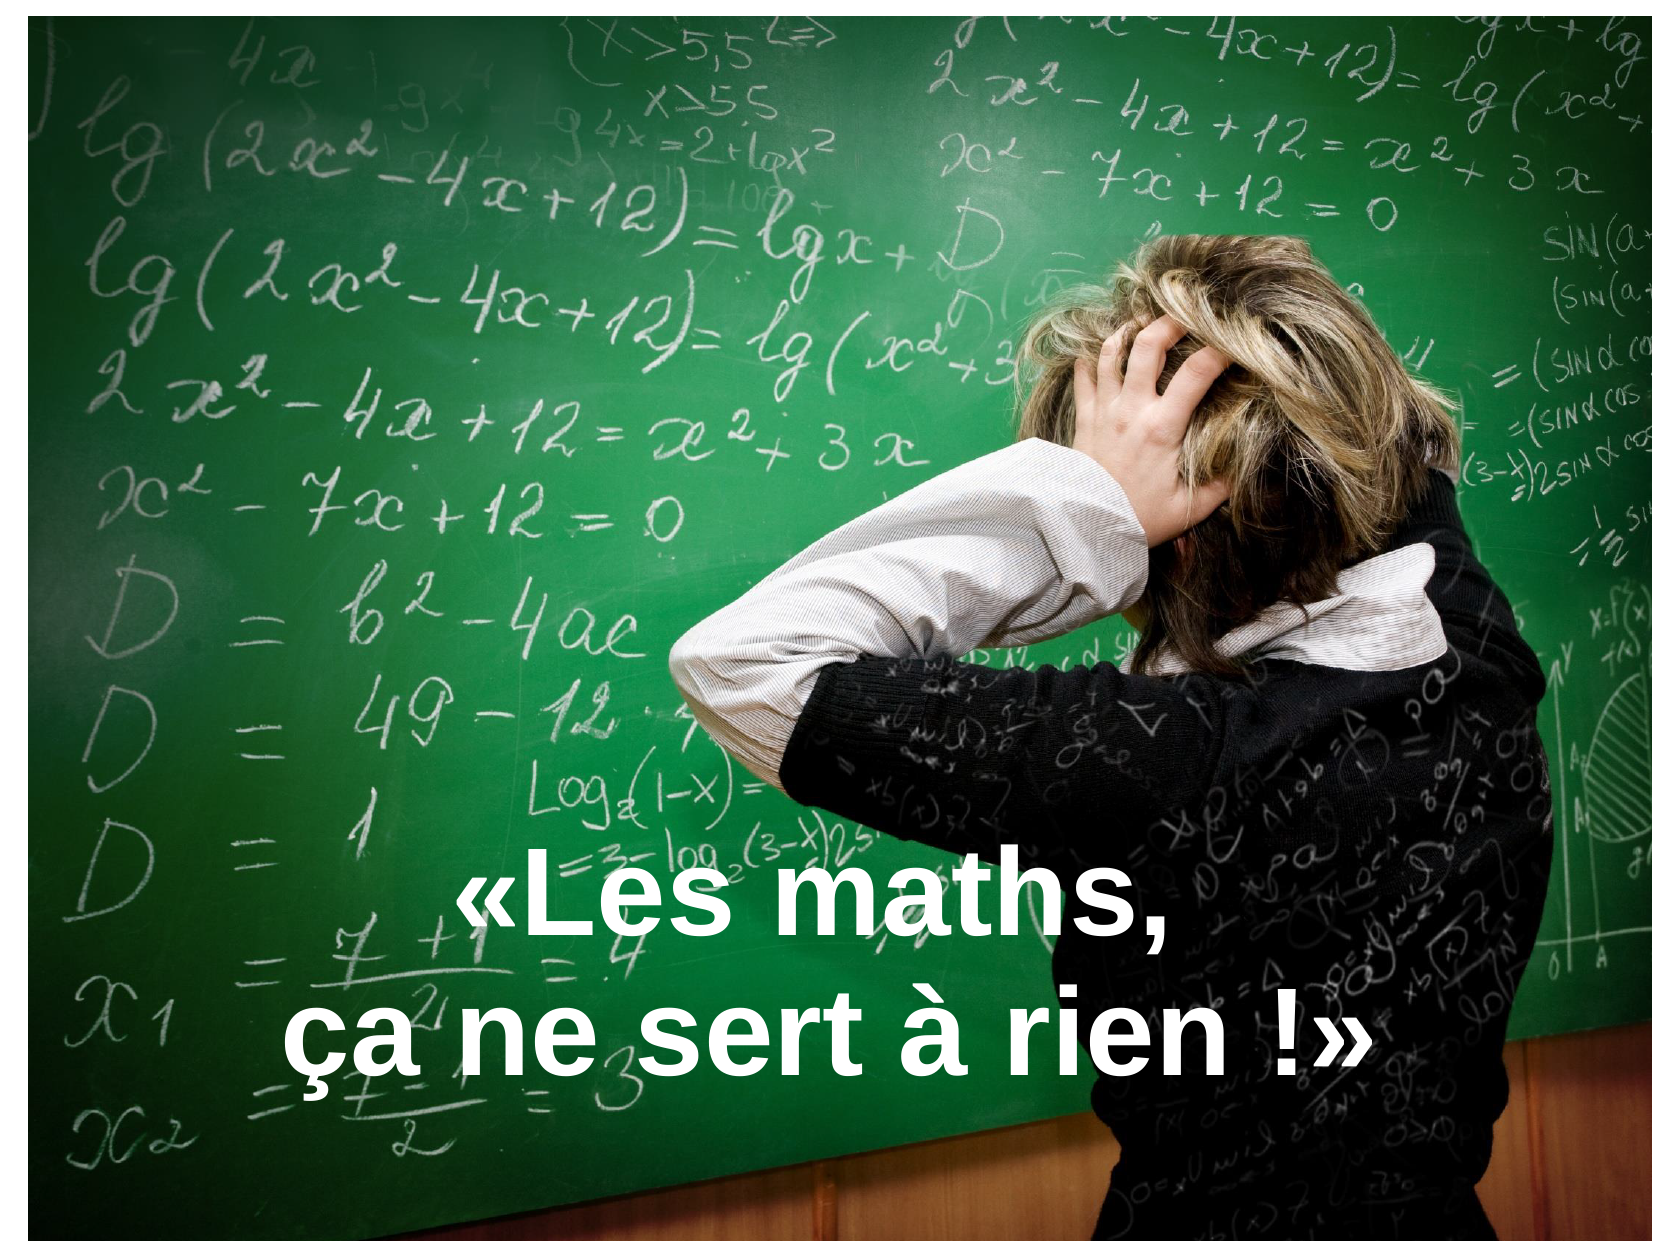

#
«Les maths,
ça ne sert à rien !»